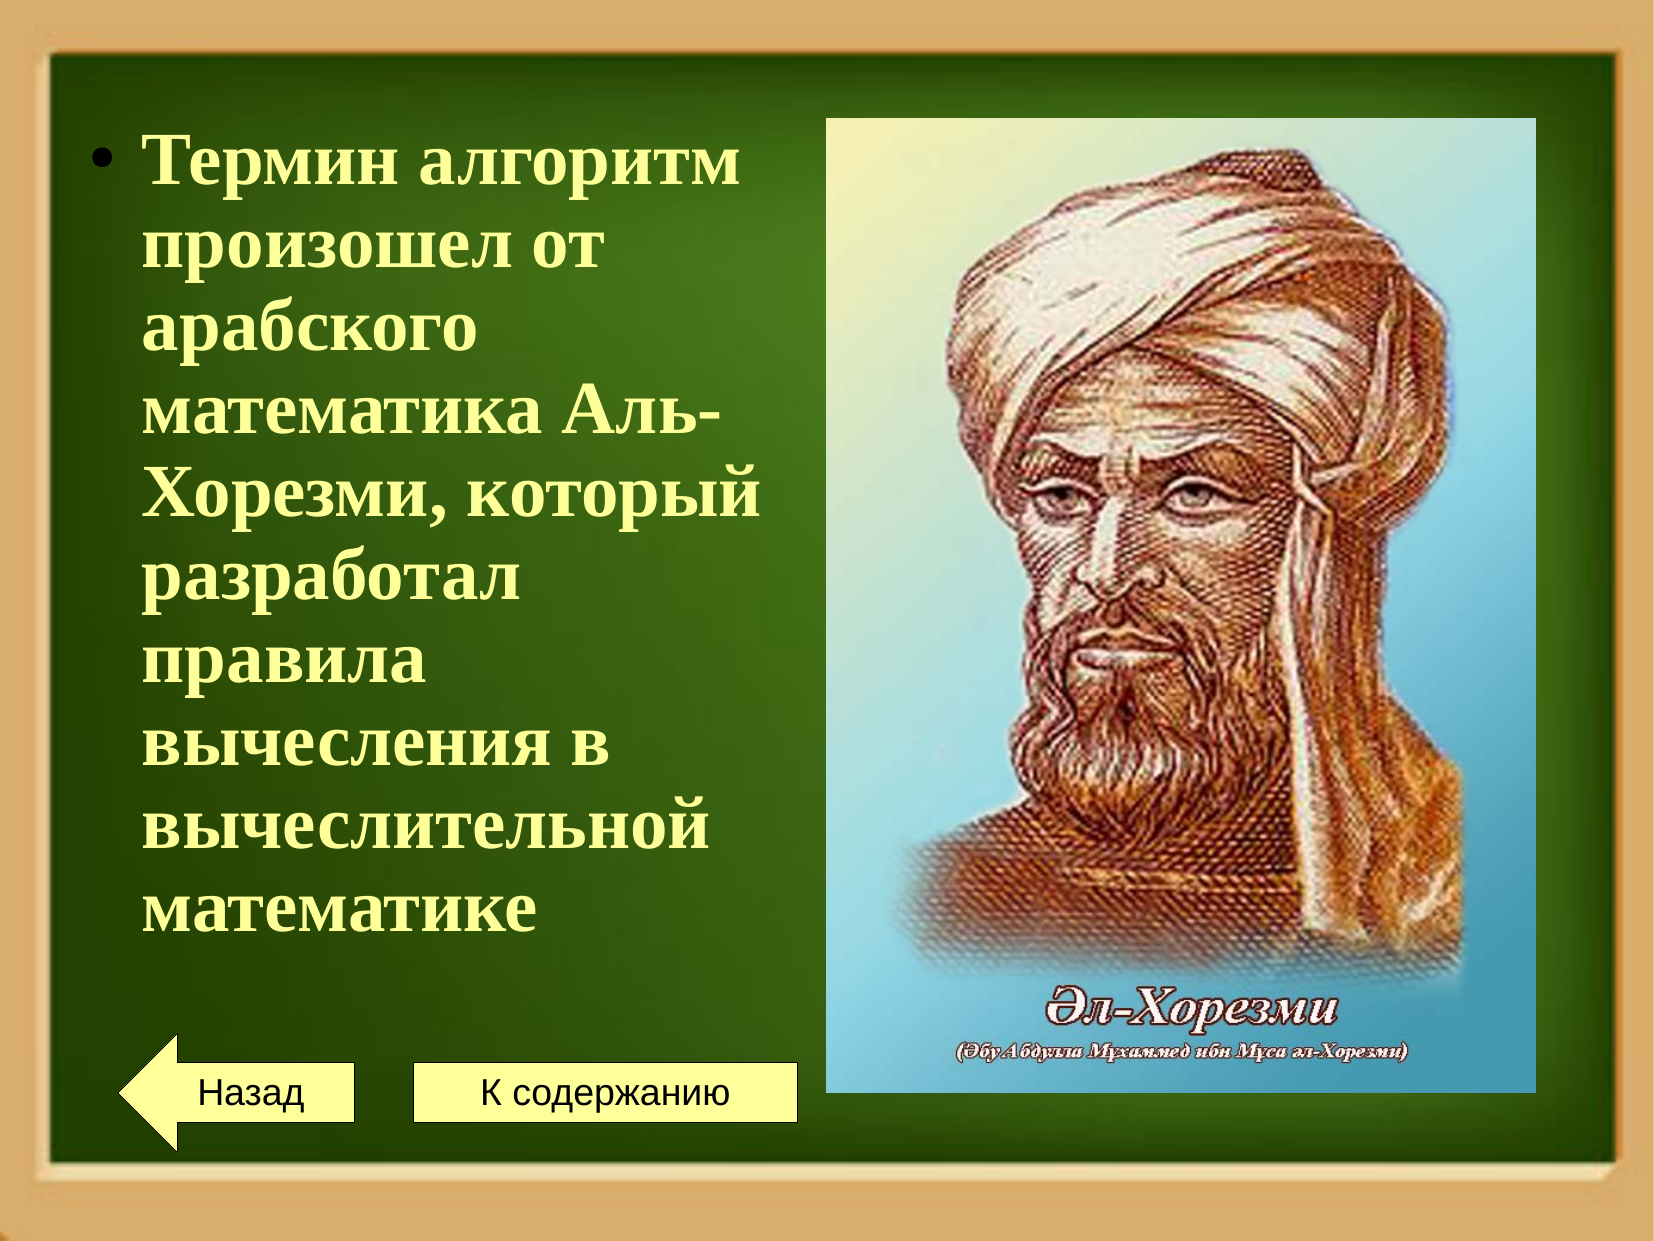

# Термин алгоритм произошел от арабского математика Аль-Хорезми, который разработал правила вычесления в вычеслительной математике
Назад
К содержанию